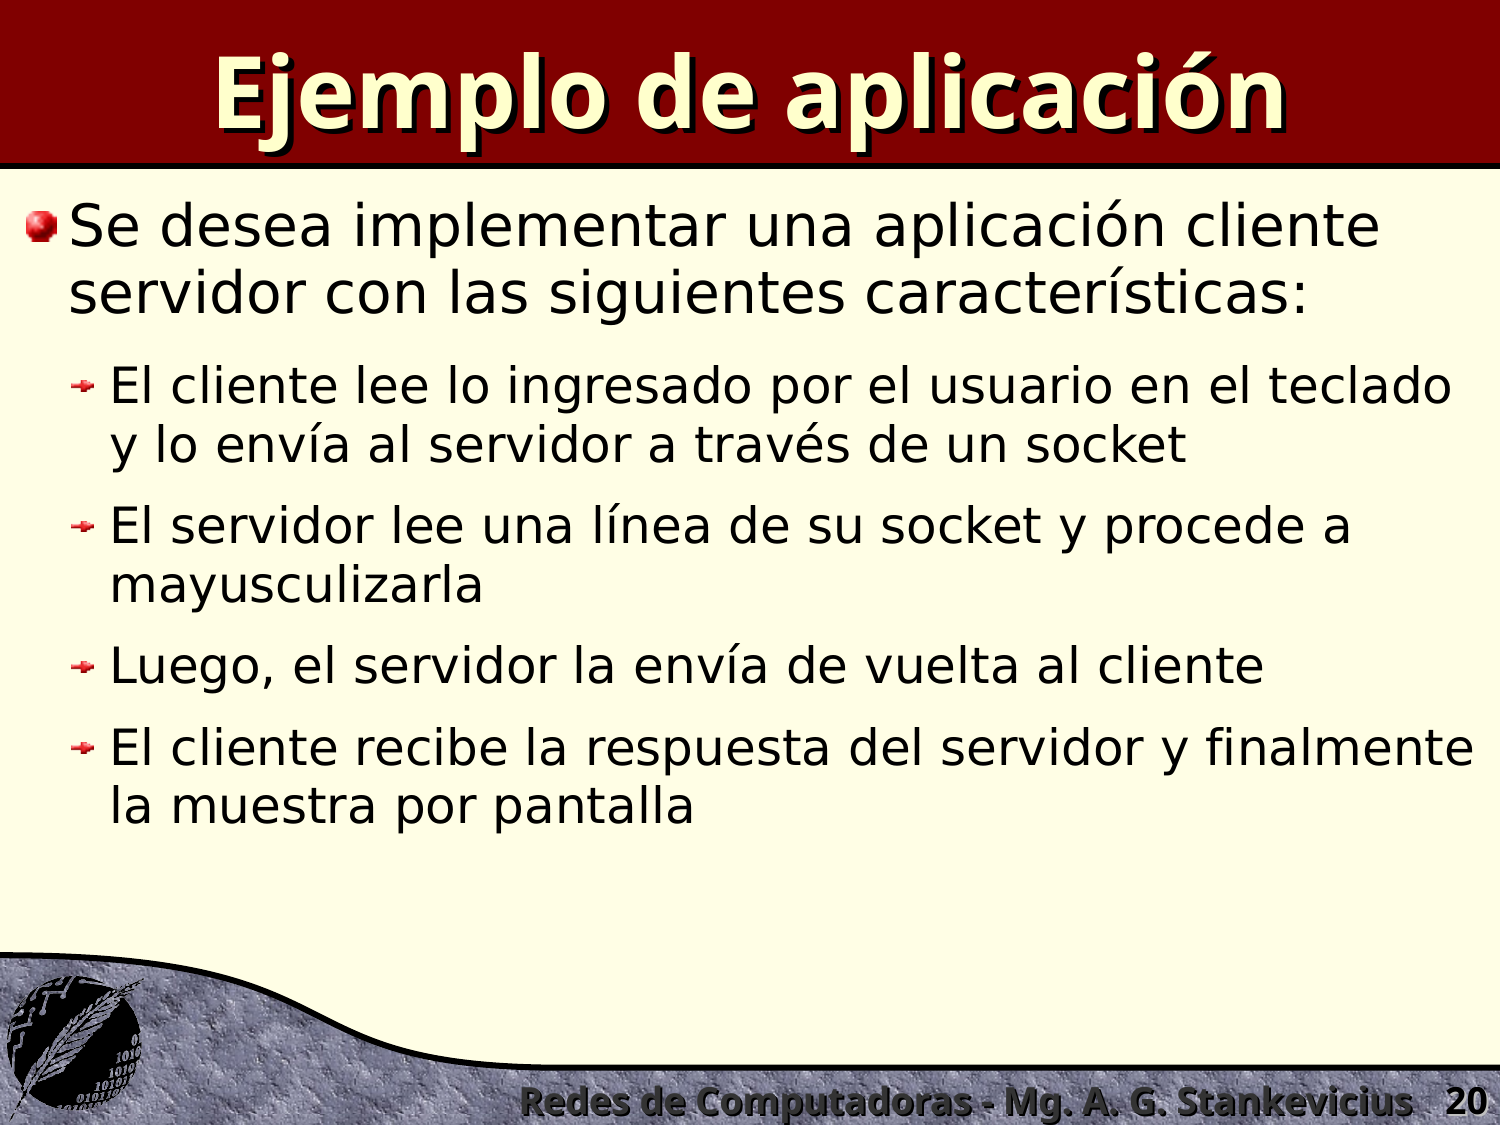

# Ejemplo de aplicación
Se desea implementar una aplicación cliente servidor con las siguientes características:
El cliente lee lo ingresado por el usuario en el teclado y lo envía al servidor a través de un socket
El servidor lee una línea de su socket y procede a mayusculizarla
Luego, el servidor la envía de vuelta al cliente
El cliente recibe la respuesta del servidor y finalmente la muestra por pantalla
20